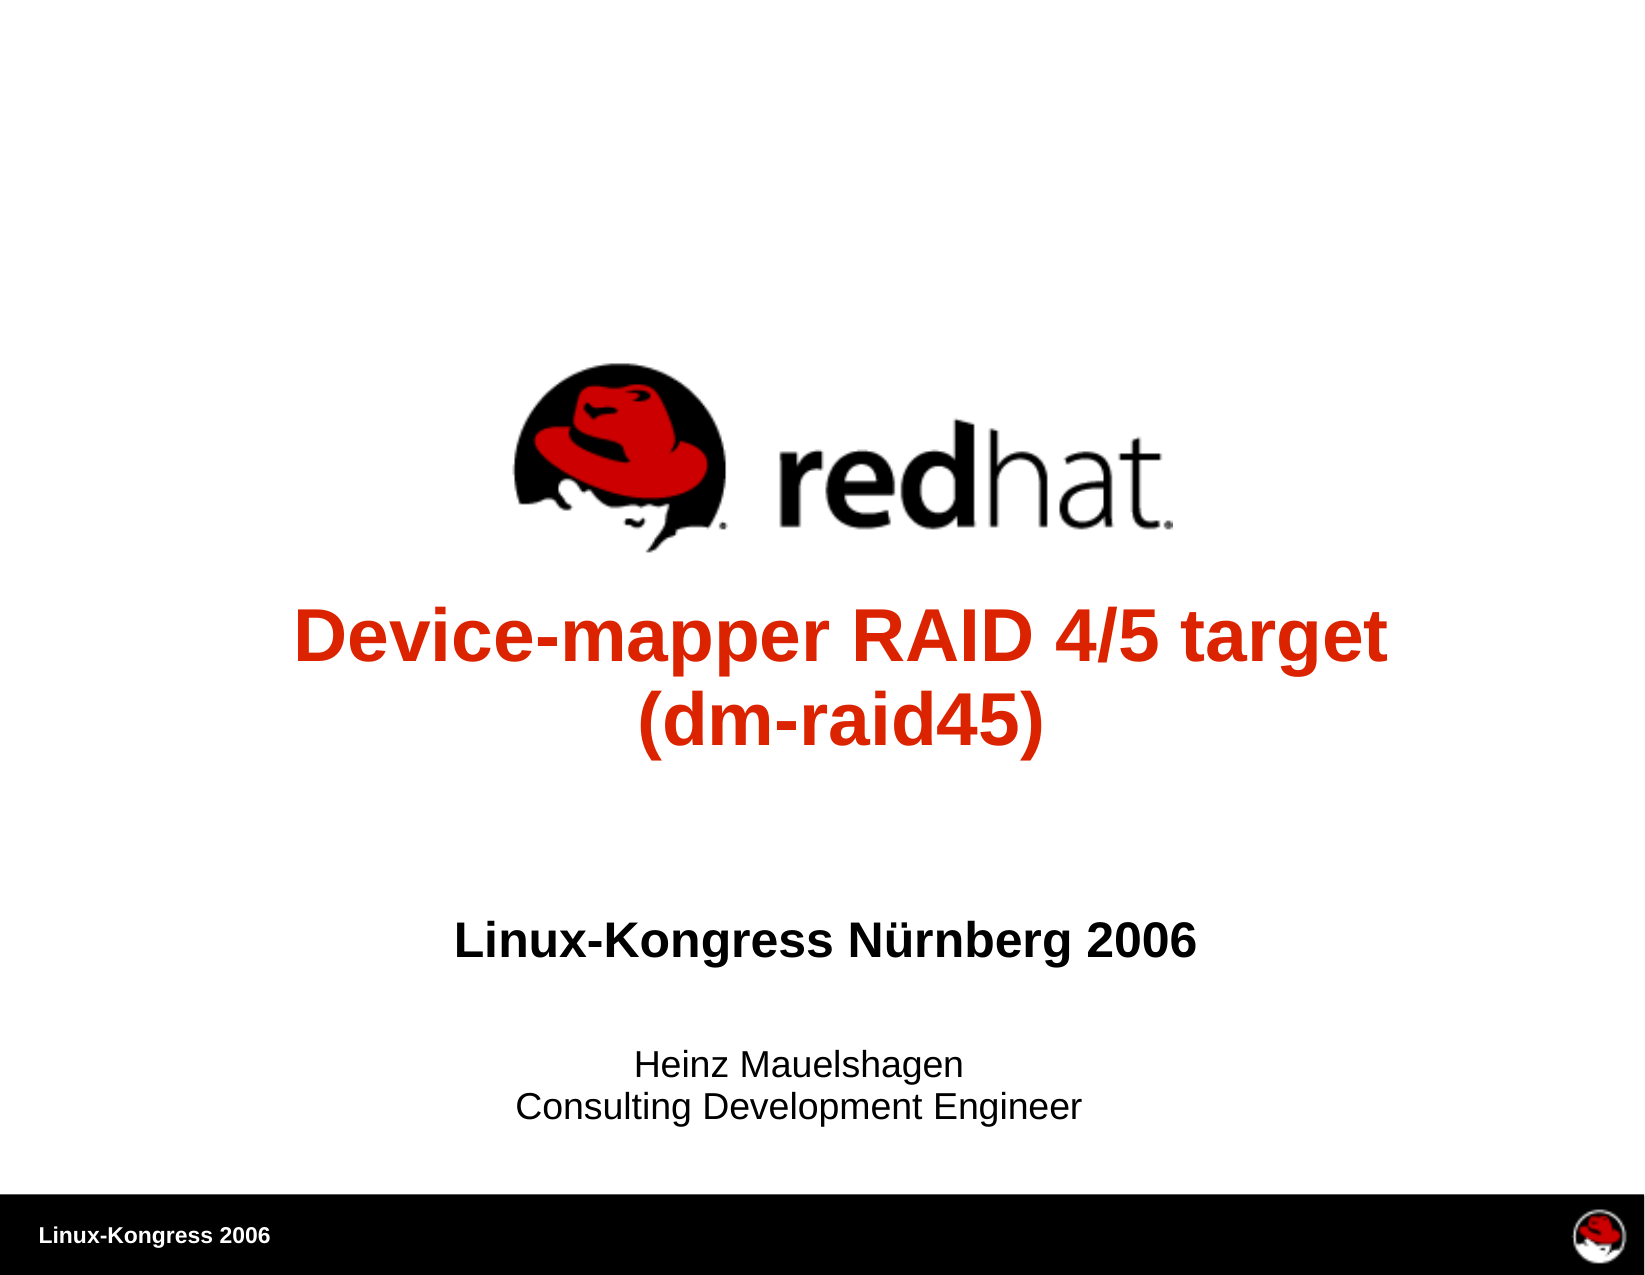

Device-mapper RAID 4/5 target
(dm-raid45)
Linux-Kongress Nürnberg 2006
Heinz Mauelshagen
Consulting Development Engineer
Linux-Kongress 2006